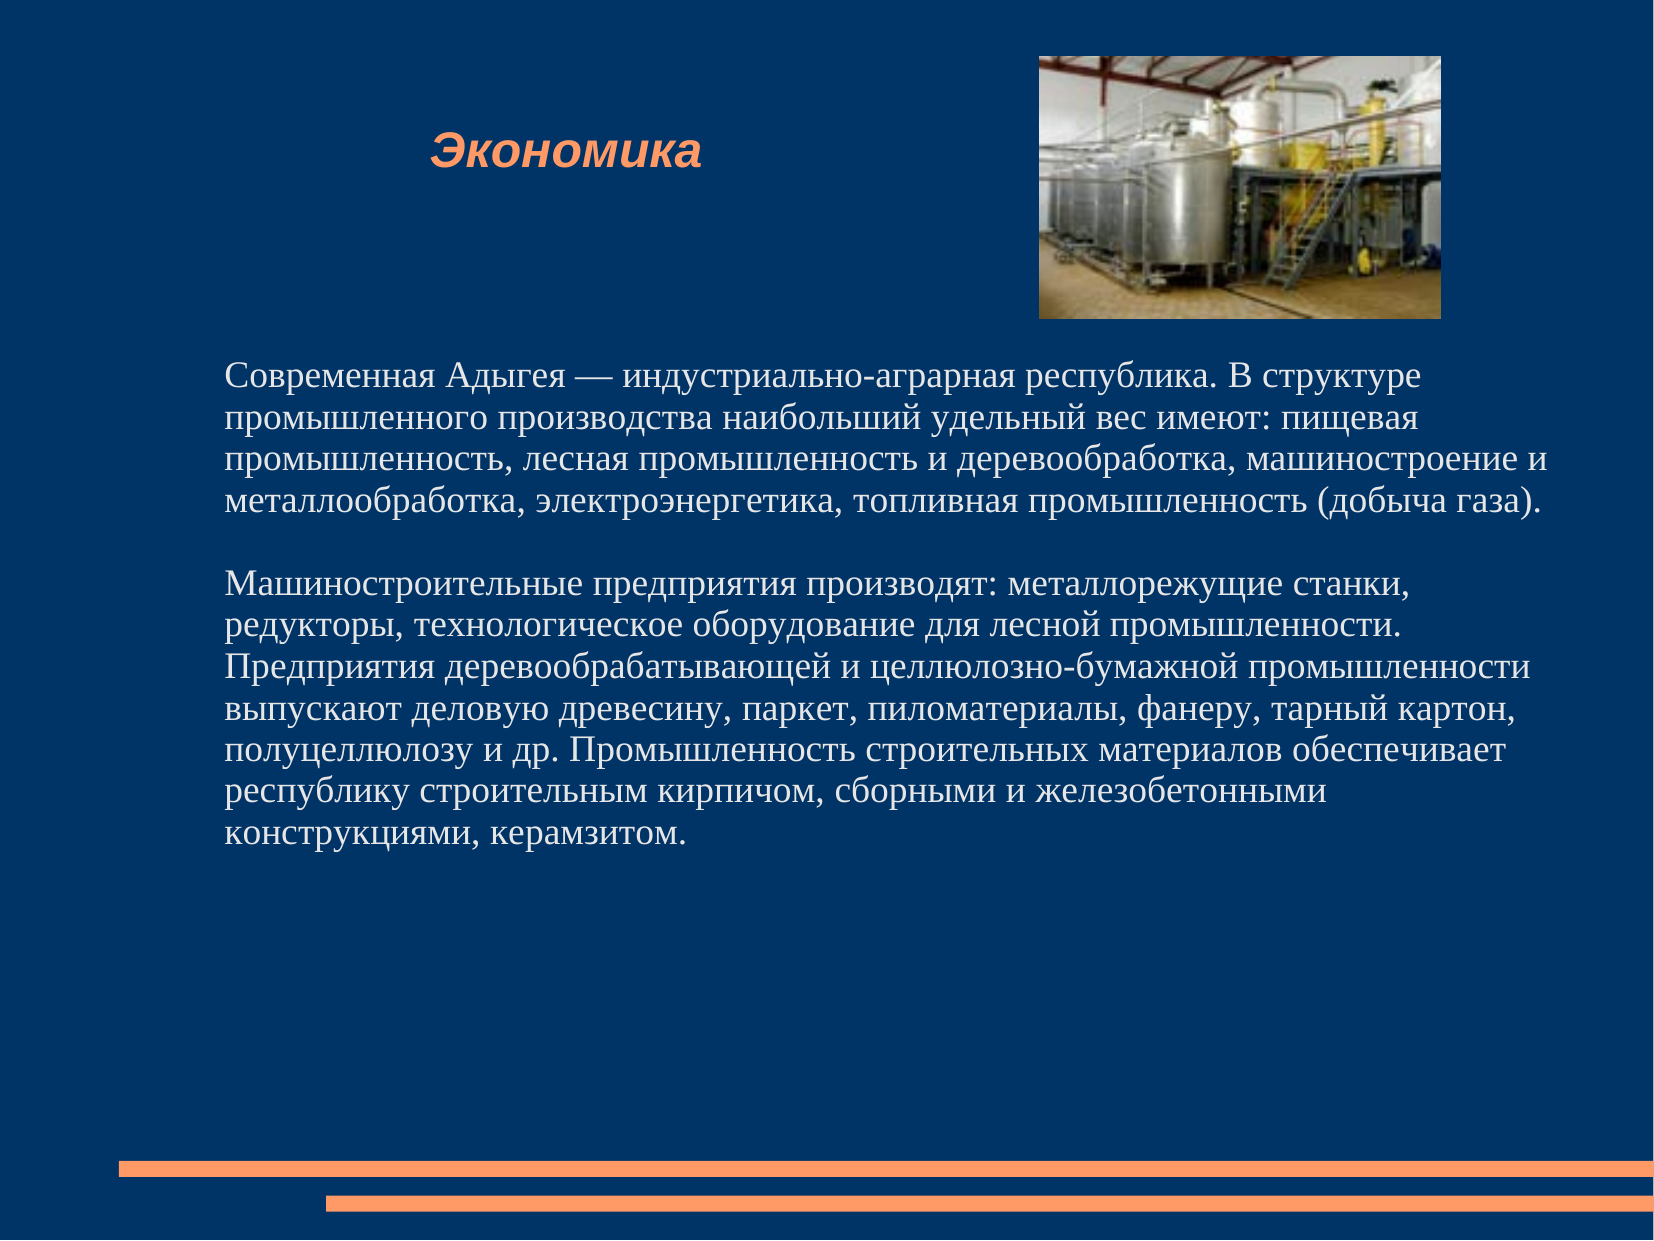

# Экономика
Современная Адыгея — индустриально-аграрная республика. В структуре промышленного производства наибольший удельный вес имеют: пищевая промышленность, лесная промышленность и деревообработка, машиностроение и металлообработка, электроэнергетика, топливная промышленность (добыча газа).
Машиностроительные предприятия производят: металлорежущие станки, редукторы, технологическое оборудование для лесной промышленности. Предприятия деревообрабатывающей и целлюлозно-бумажной промышленности выпускают деловую древесину, паркет, пиломатериалы, фанеру, тарный картон, полуцеллюлозу и др. Промышленность строительных материалов обеспечивает республику строительным кирпичом, сборными и железобетонными конструкциями, керамзитом.